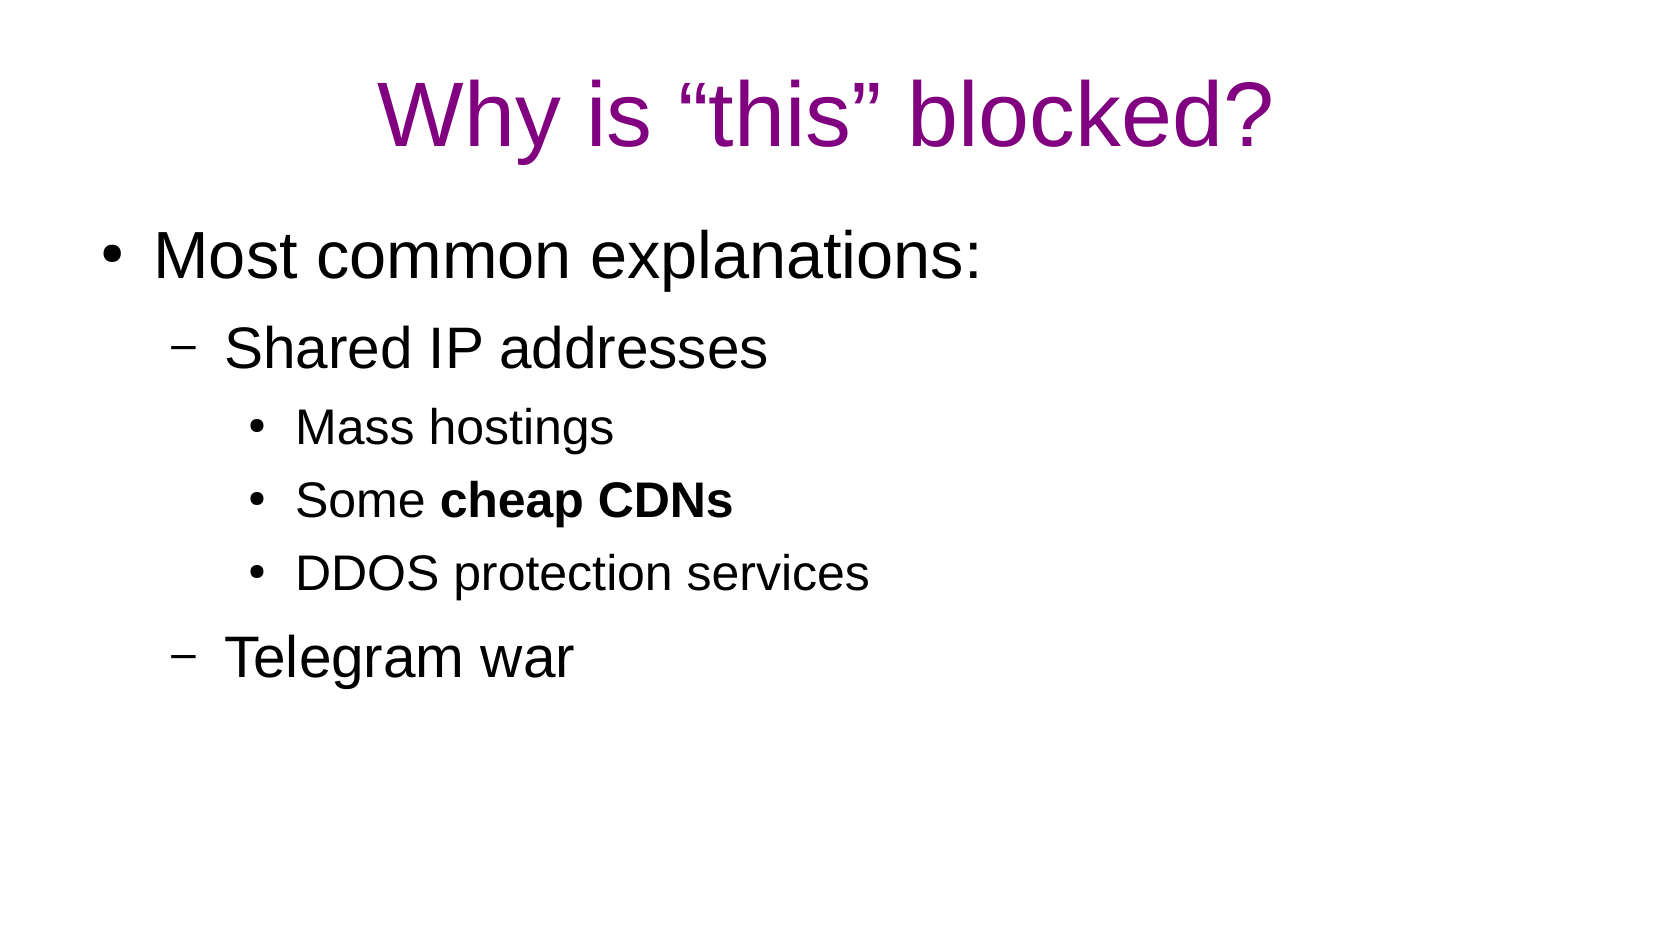

# Why is “this” blocked?
Most common explanations:
Shared IP addresses
Mass hostings
Some cheap CDNs
DDOS protection services
Telegram war